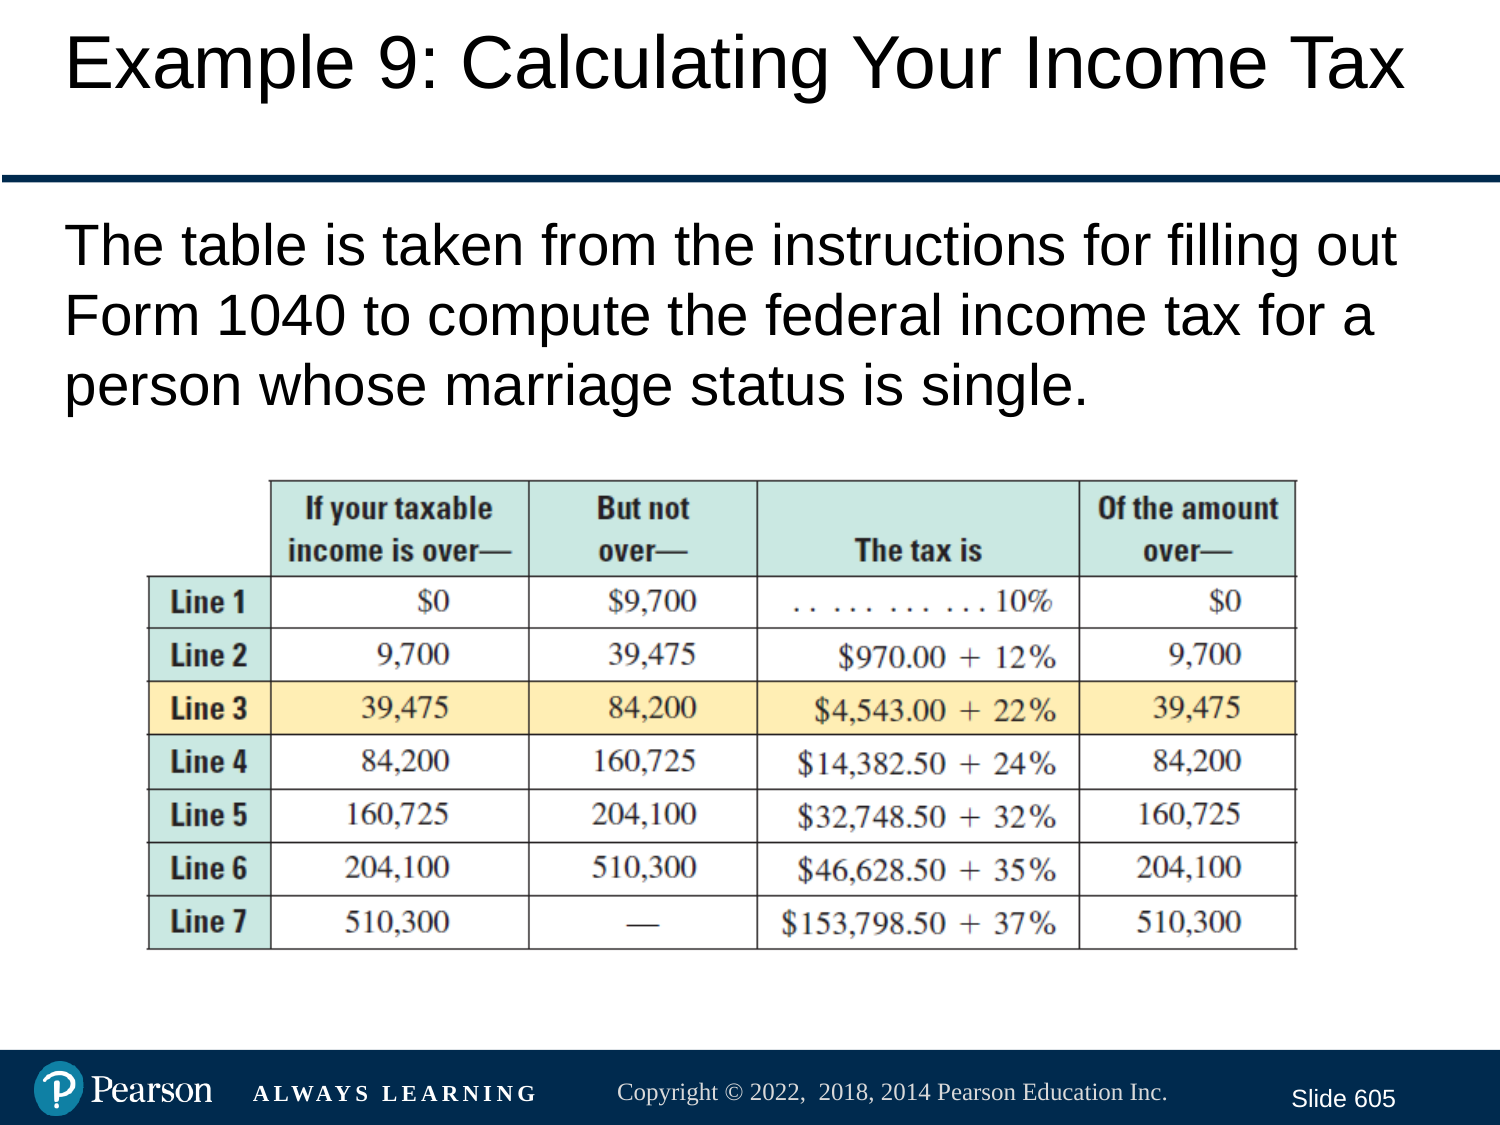

# Example 9: Calculating Your Income Tax
The table is taken from the instructions for filling out Form 1040 to compute the federal income tax for a person whose marriage status is single.